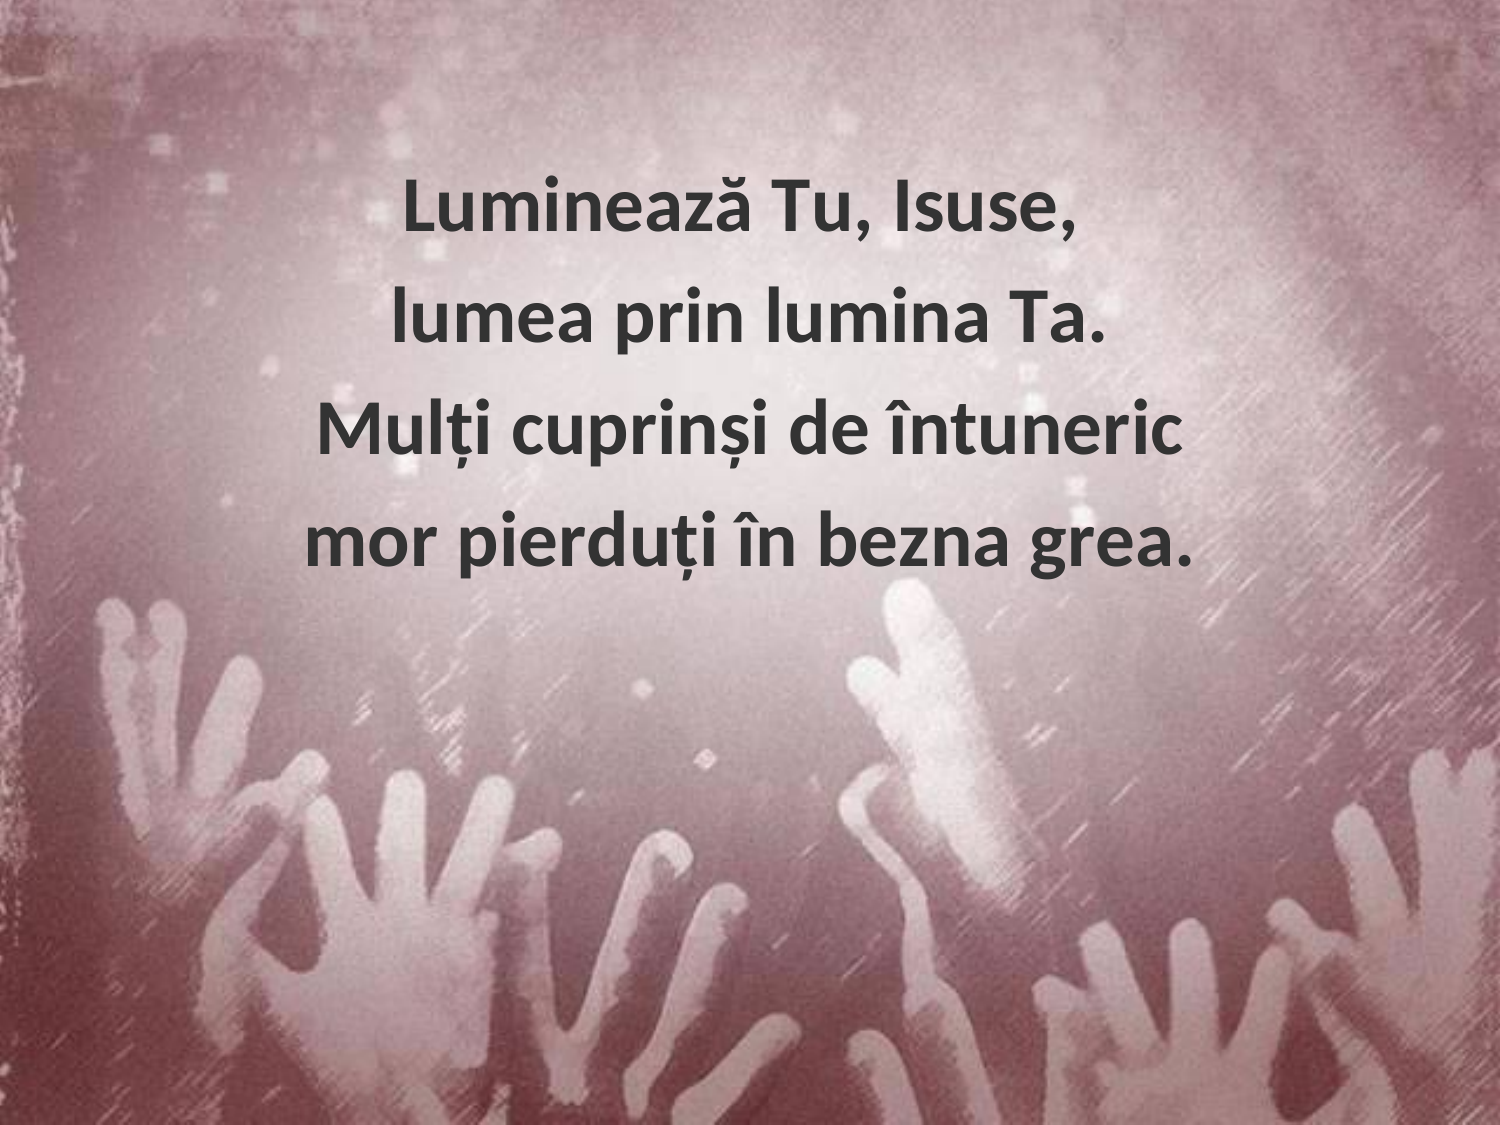

Luminează Tu, Isuse,
lumea prin lumina Ta.
Mulţi cuprinşi de întuneric
mor pierduţi în bezna grea.